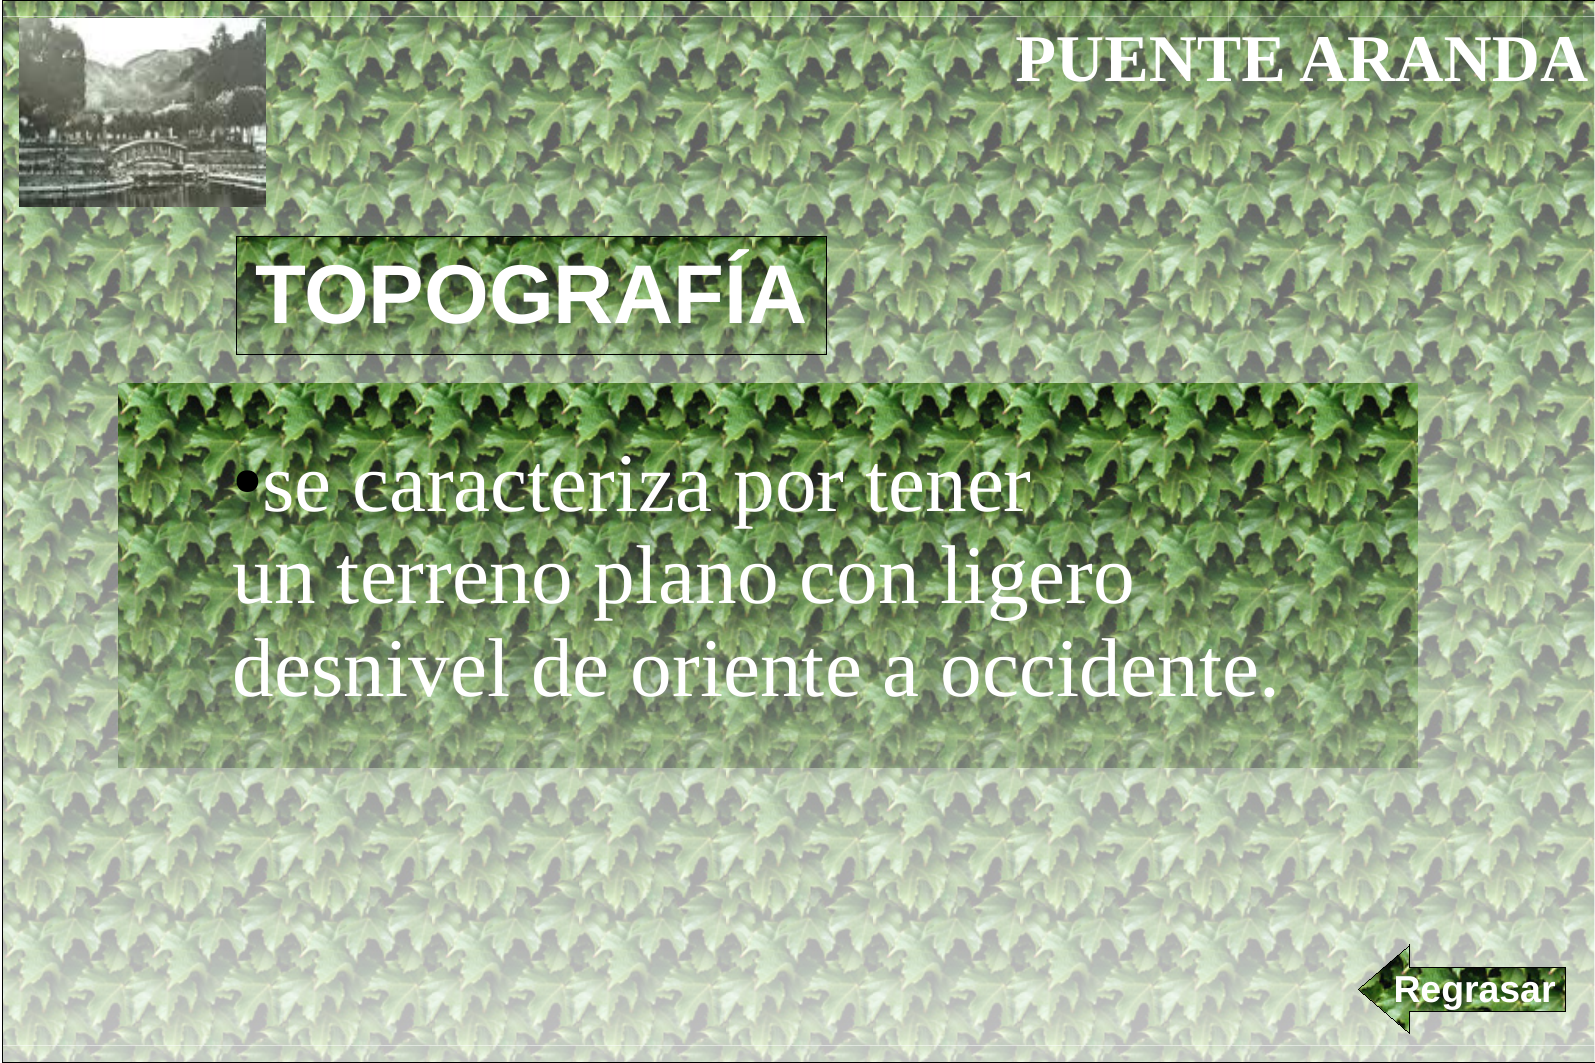

PUENTE ARANDA
TOPOGRAFÍA
se caracteriza por tener
un terreno plano con ligero
desnivel de oriente a occidente.
Regrasar